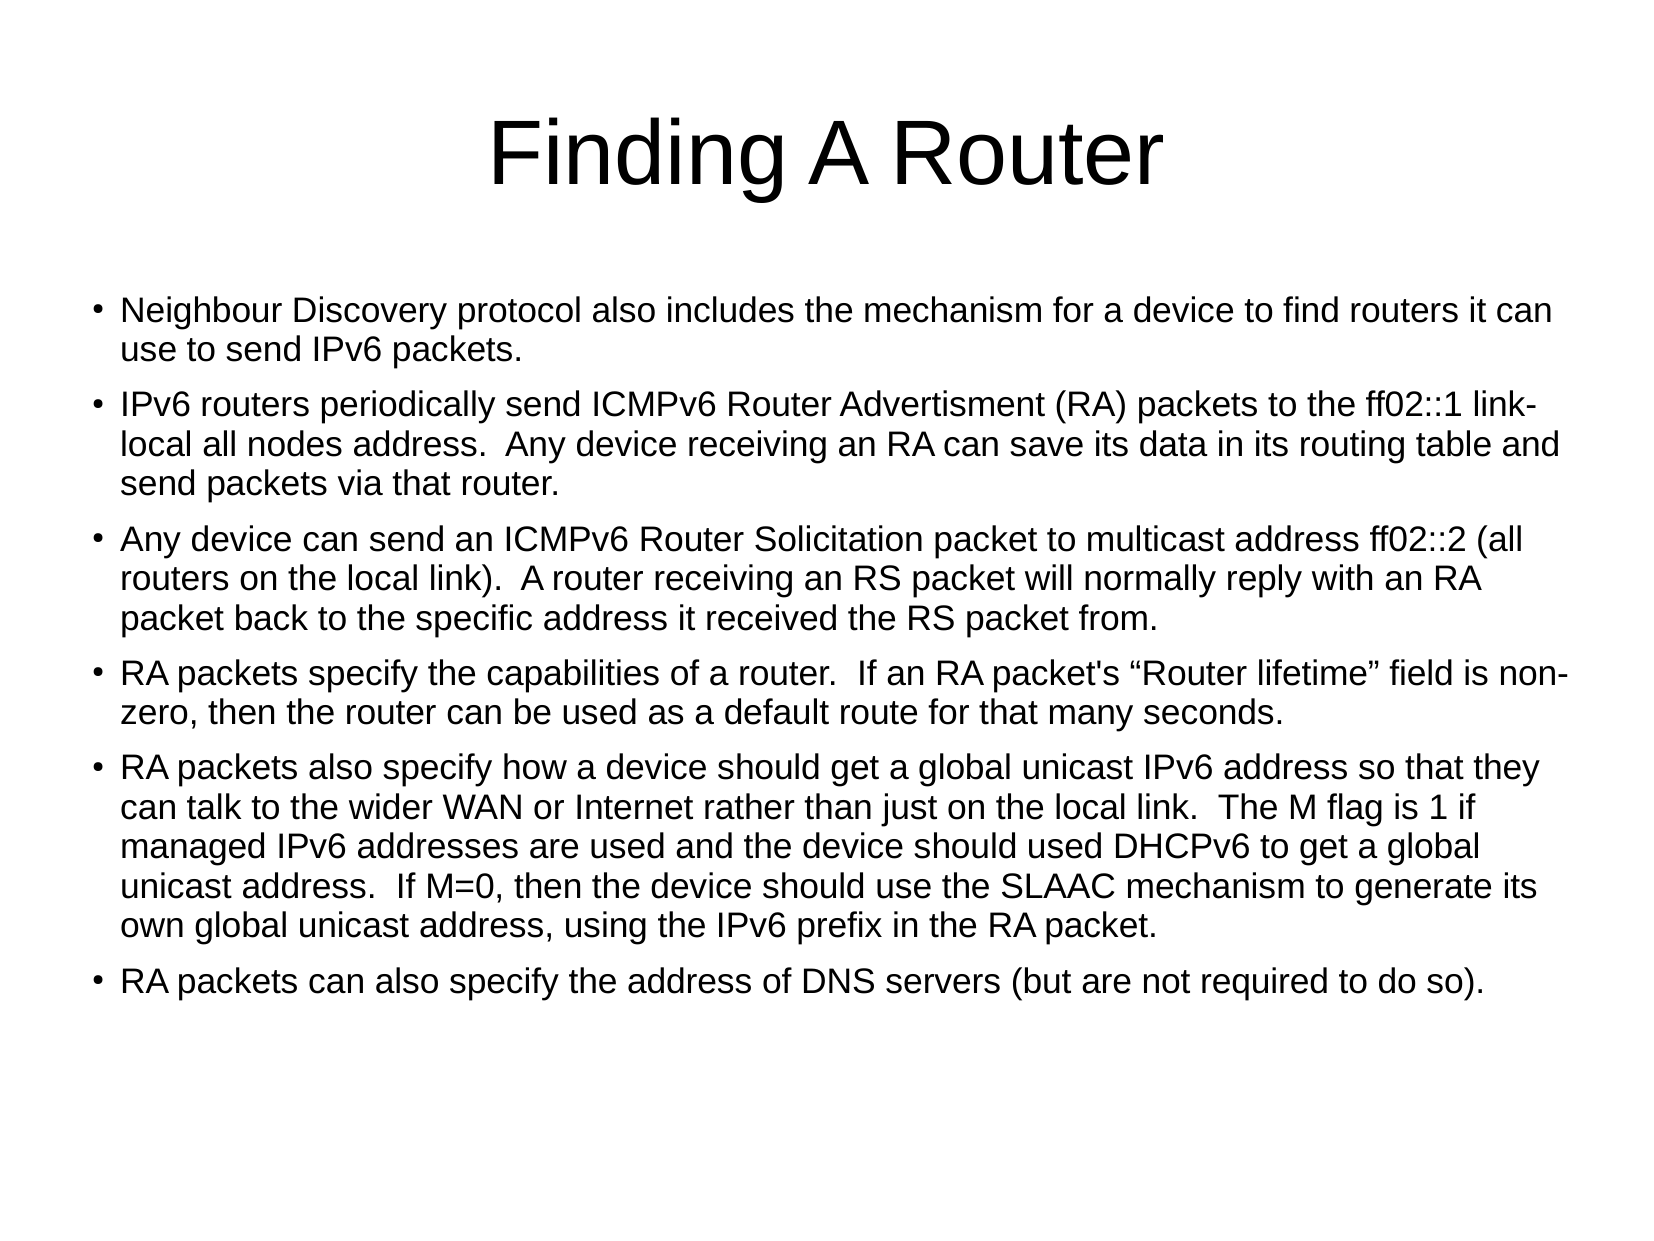

# Finding A Router
Neighbour Discovery protocol also includes the mechanism for a device to find routers it can use to send IPv6 packets.
IPv6 routers periodically send ICMPv6 Router Advertisment (RA) packets to the ff02::1 link-local all nodes address. Any device receiving an RA can save its data in its routing table and send packets via that router.
Any device can send an ICMPv6 Router Solicitation packet to multicast address ff02::2 (all routers on the local link). A router receiving an RS packet will normally reply with an RA packet back to the specific address it received the RS packet from.
RA packets specify the capabilities of a router. If an RA packet's “Router lifetime” field is non-zero, then the router can be used as a default route for that many seconds.
RA packets also specify how a device should get a global unicast IPv6 address so that they can talk to the wider WAN or Internet rather than just on the local link. The M flag is 1 if managed IPv6 addresses are used and the device should used DHCPv6 to get a global unicast address. If M=0, then the device should use the SLAAC mechanism to generate its own global unicast address, using the IPv6 prefix in the RA packet.
RA packets can also specify the address of DNS servers (but are not required to do so).